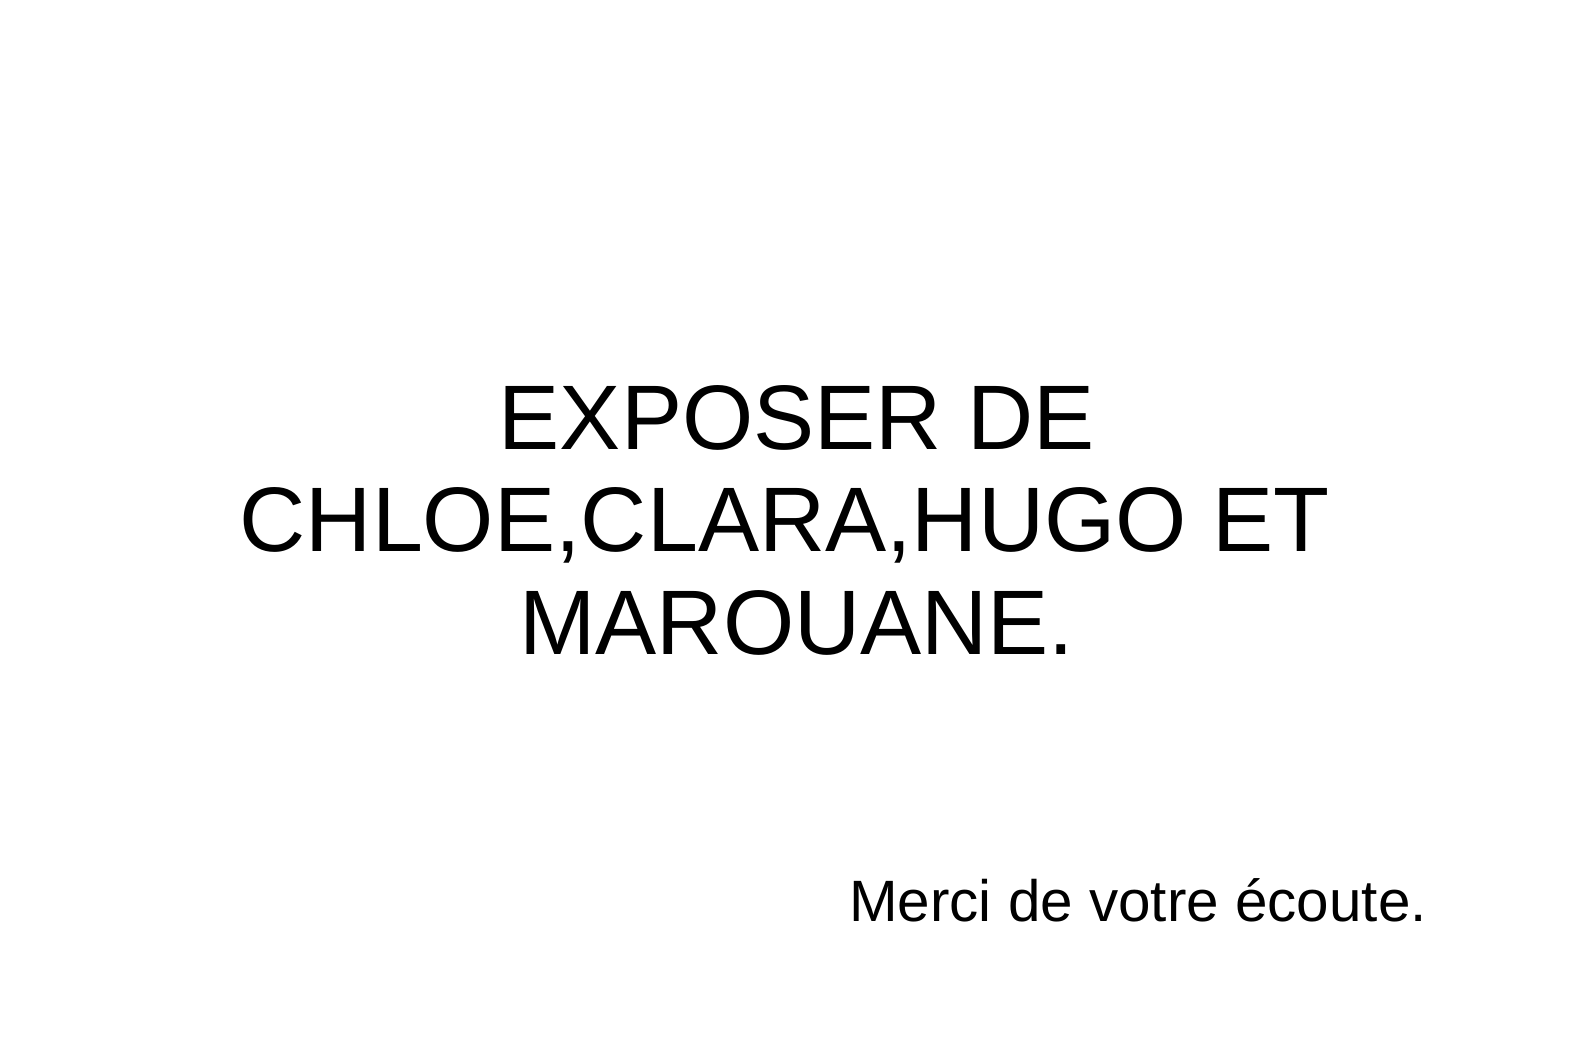

# EXPOSER DE CHLOE,CLARA,HUGO ET
MAROUANE.
 Merci de votre écoute.